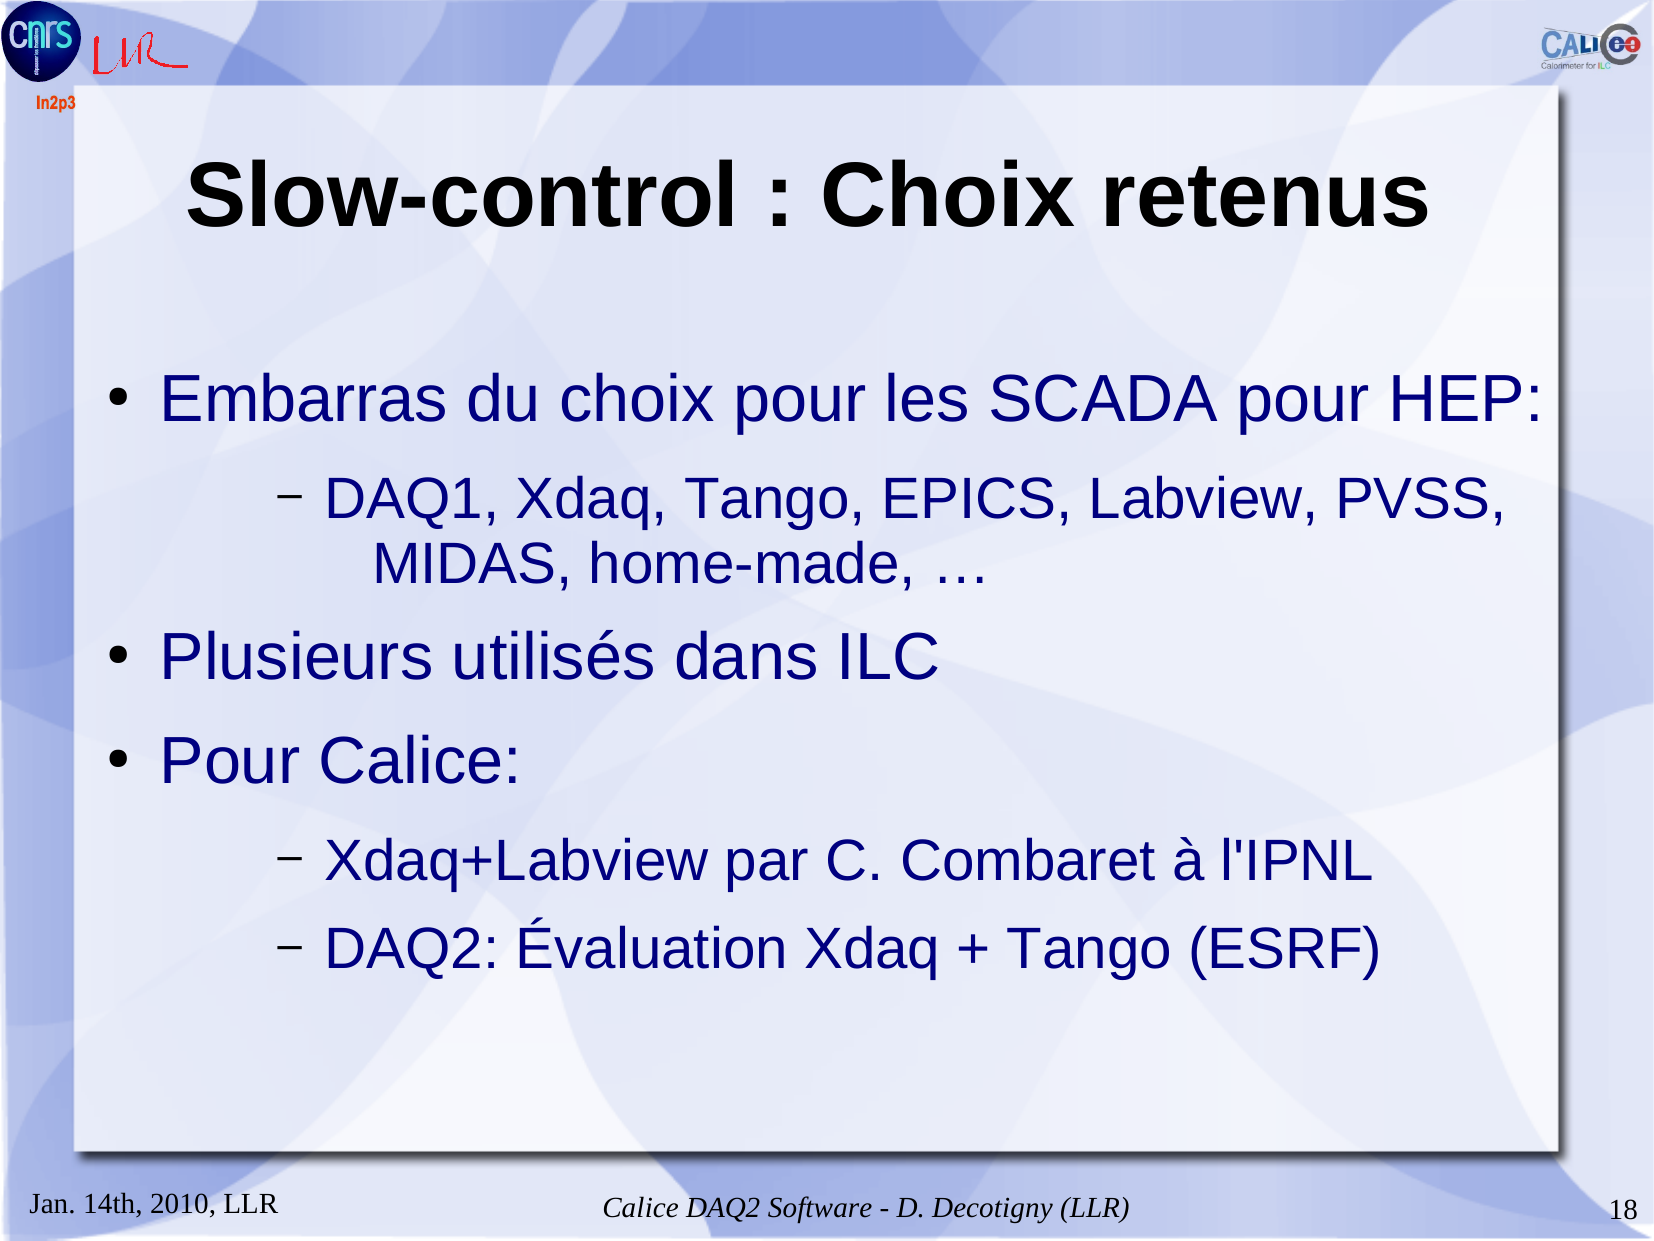

# Slow-control : Choix retenus
Embarras du choix pour les SCADA pour HEP:
DAQ1, Xdaq, Tango, EPICS, Labview, PVSS, MIDAS, home-made, …
Plusieurs utilisés dans ILC
Pour Calice:
Xdaq+Labview par C. Combaret à l'IPNL
DAQ2: Évaluation Xdaq + Tango (ESRF)
Jan. 14th, 2010, LLR
Calice DAQ2 Software - D. Decotigny (LLR)
18